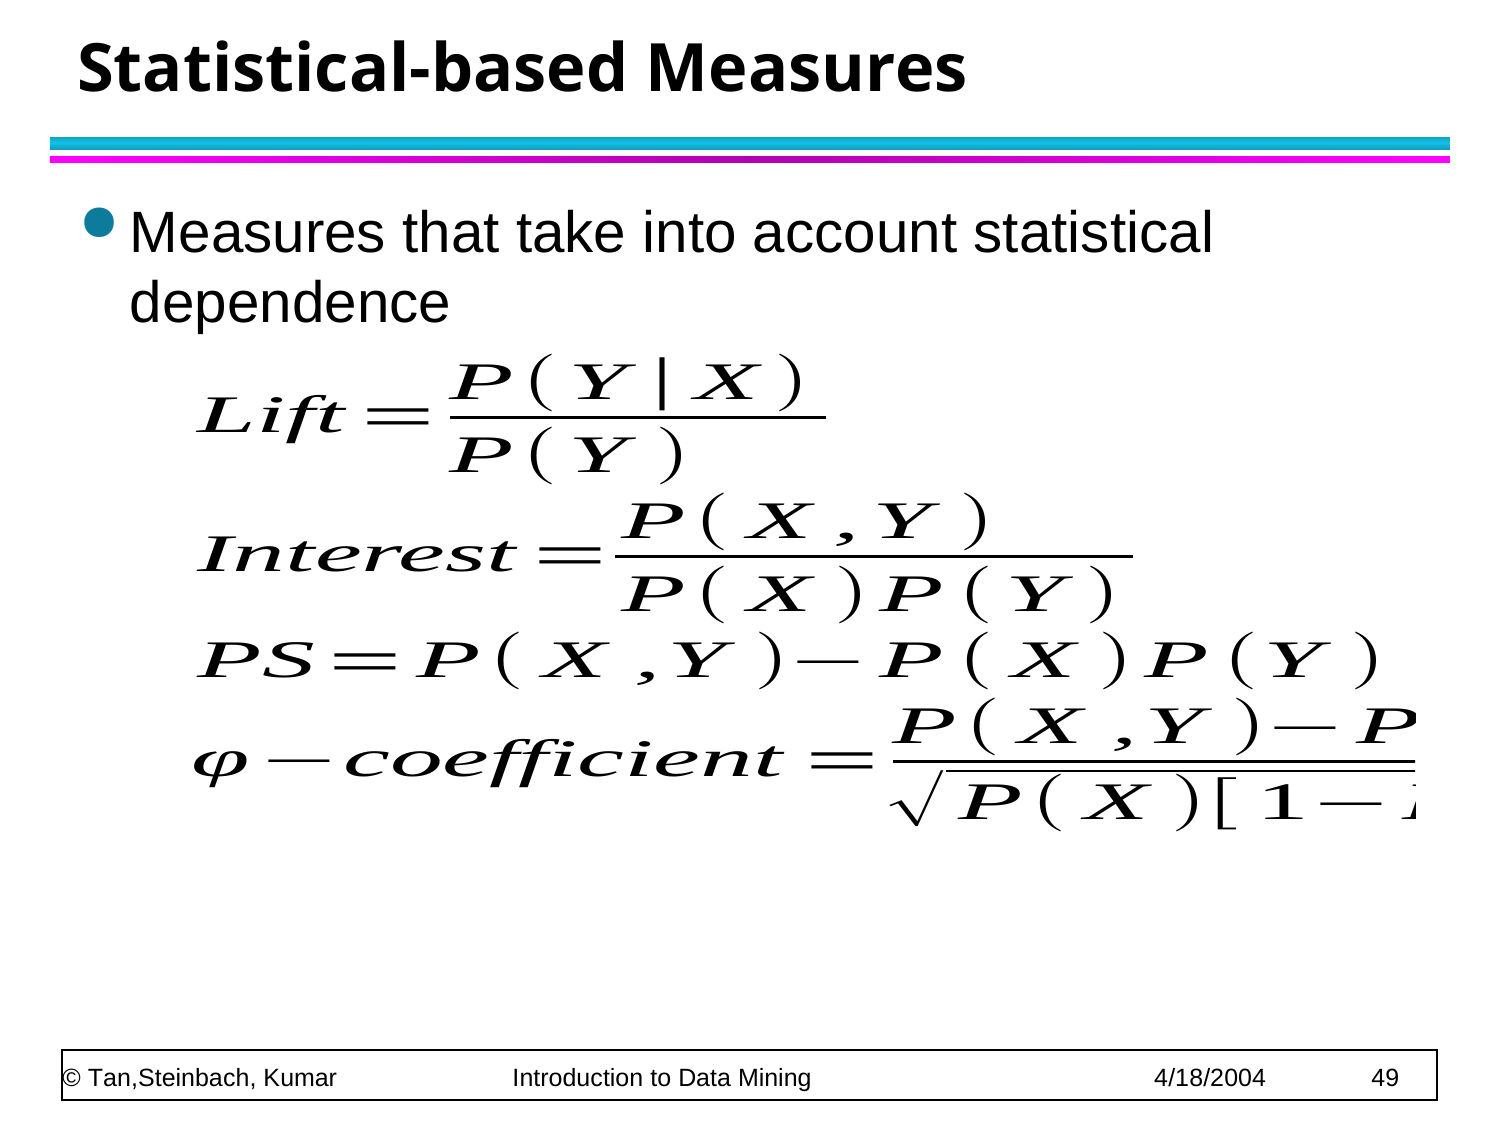

# Statistical-based Measures
Measures that take into account statistical dependence